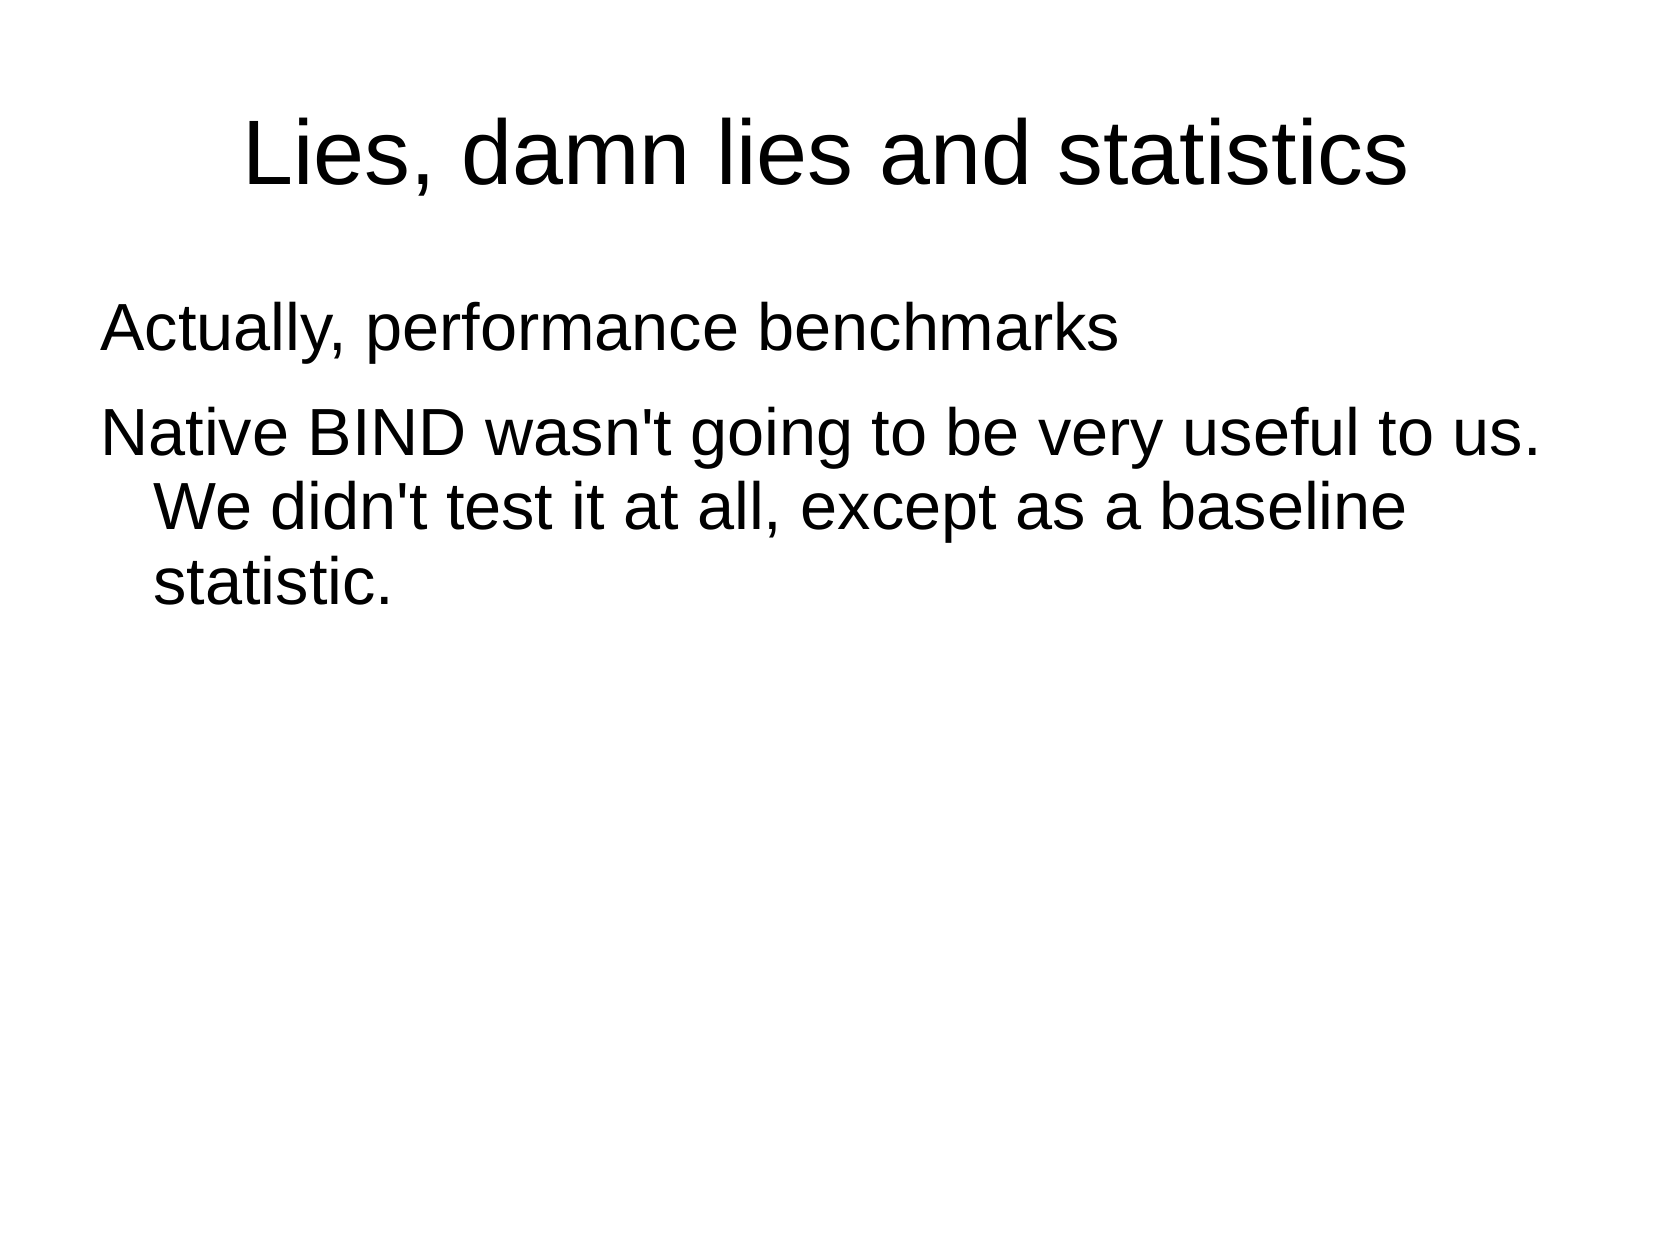

# Lies, damn lies and statistics
Actually, performance benchmarks
Native BIND wasn't going to be very useful to us. We didn't test it at all, except as a baseline statistic.